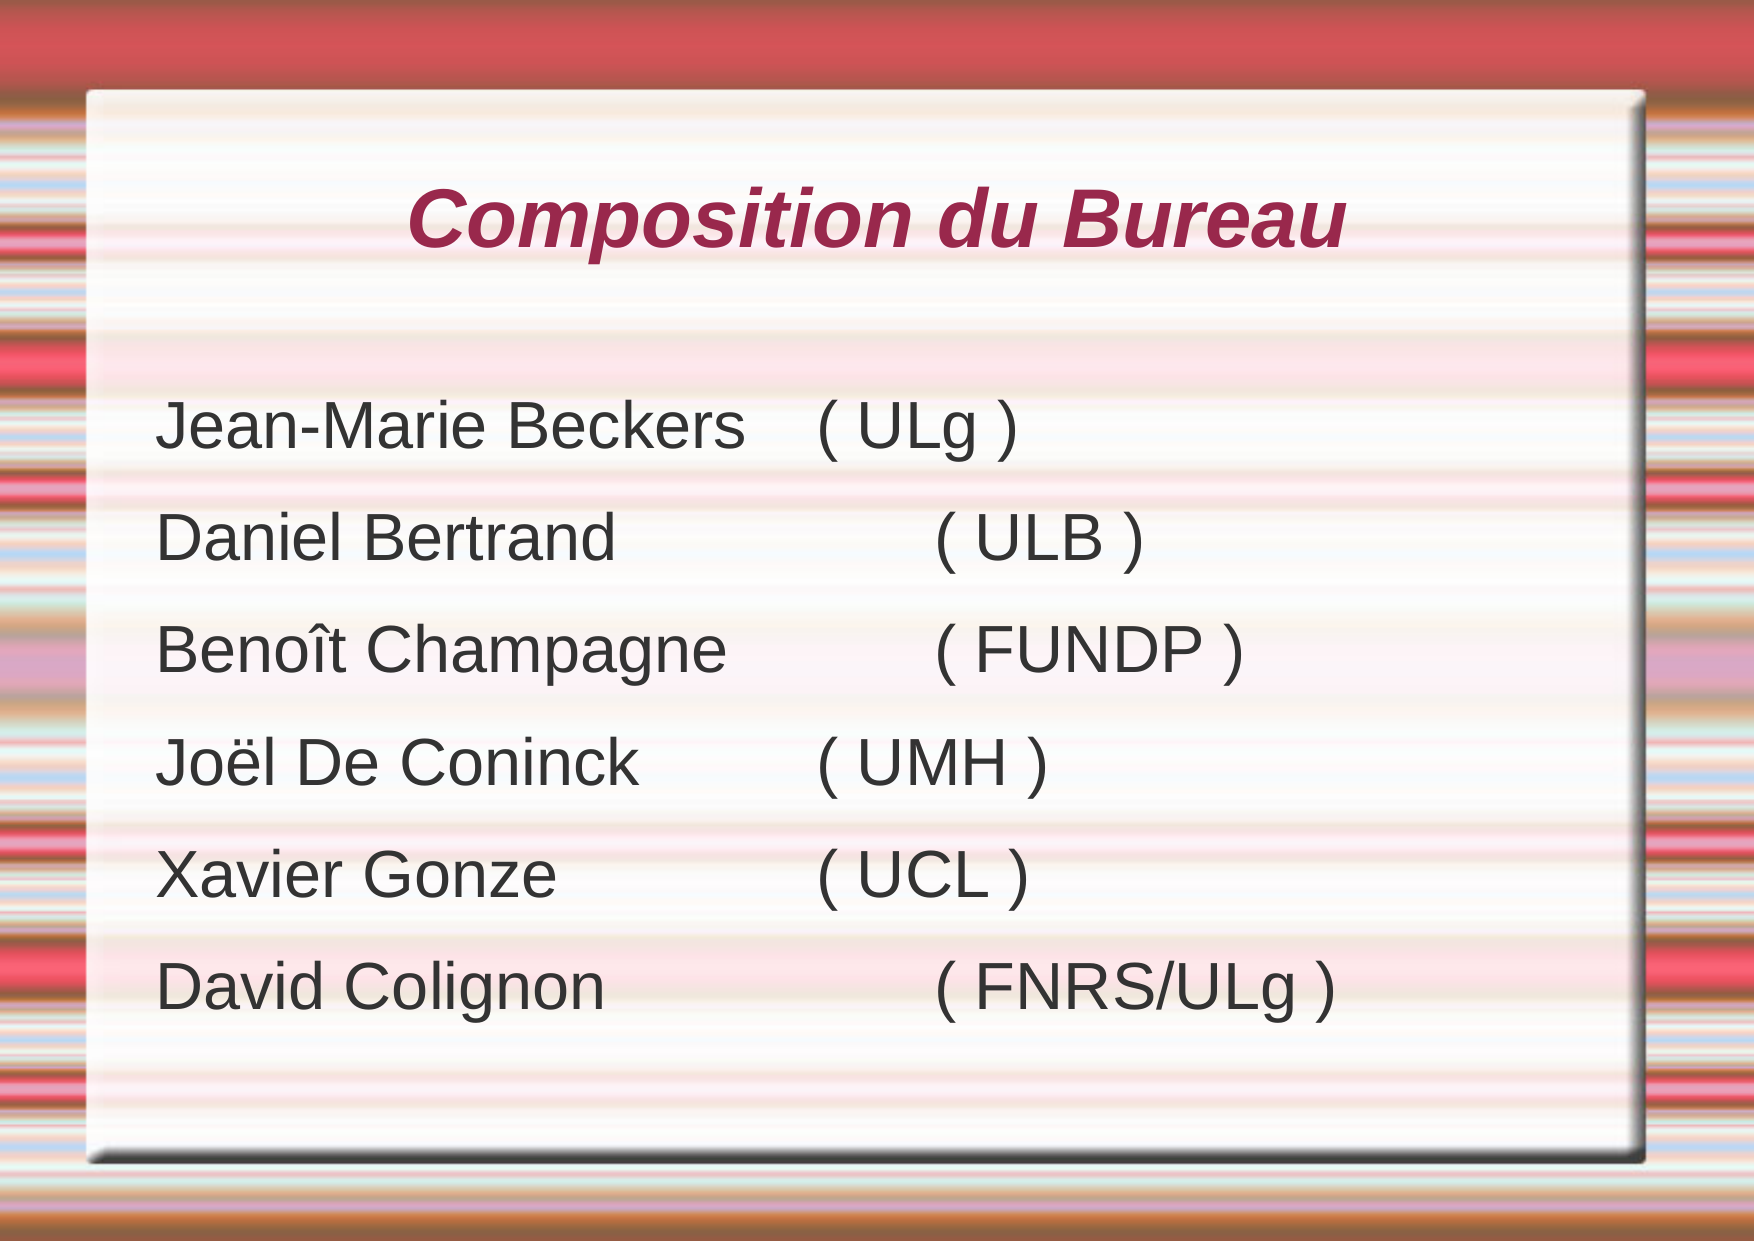

# Composition du Bureau
Jean-Marie Beckers	( ULg )
Daniel Bertrand			( ULB )
Benoît Champagne		( FUNDP )
Joël De Coninck		( UMH )
Xavier Gonze			( UCL )
David Colignon			( FNRS/ULg )